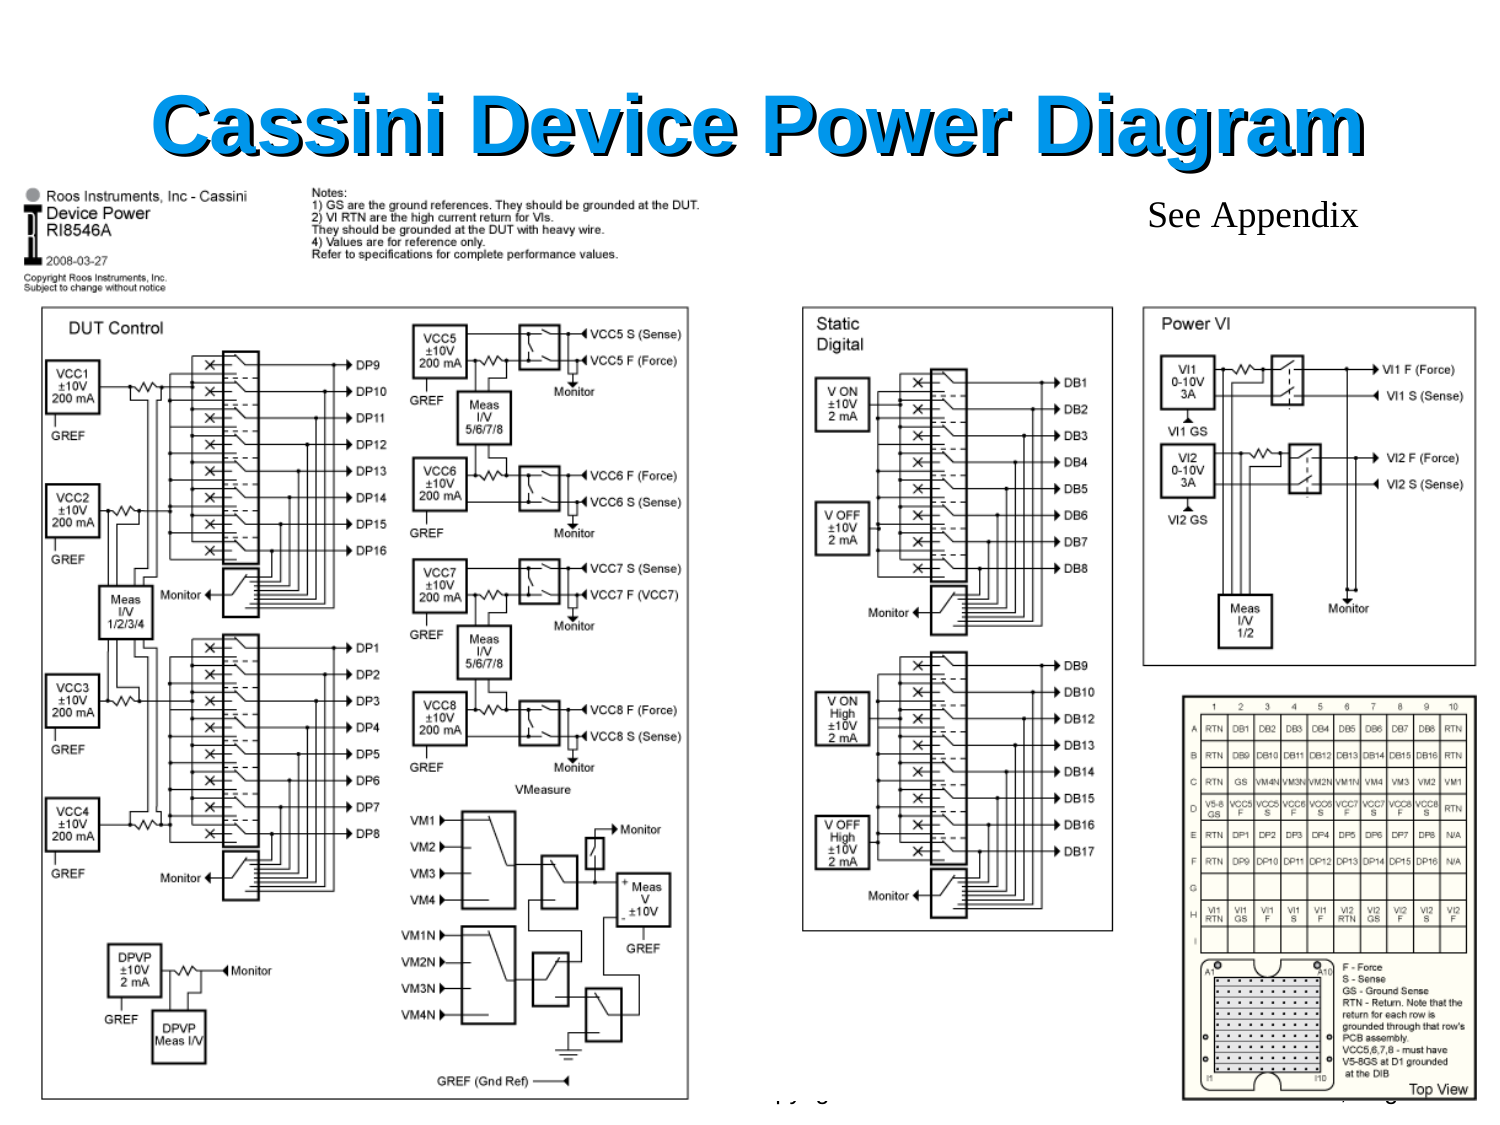

# Cassini Device Power Diagram
See Appendix